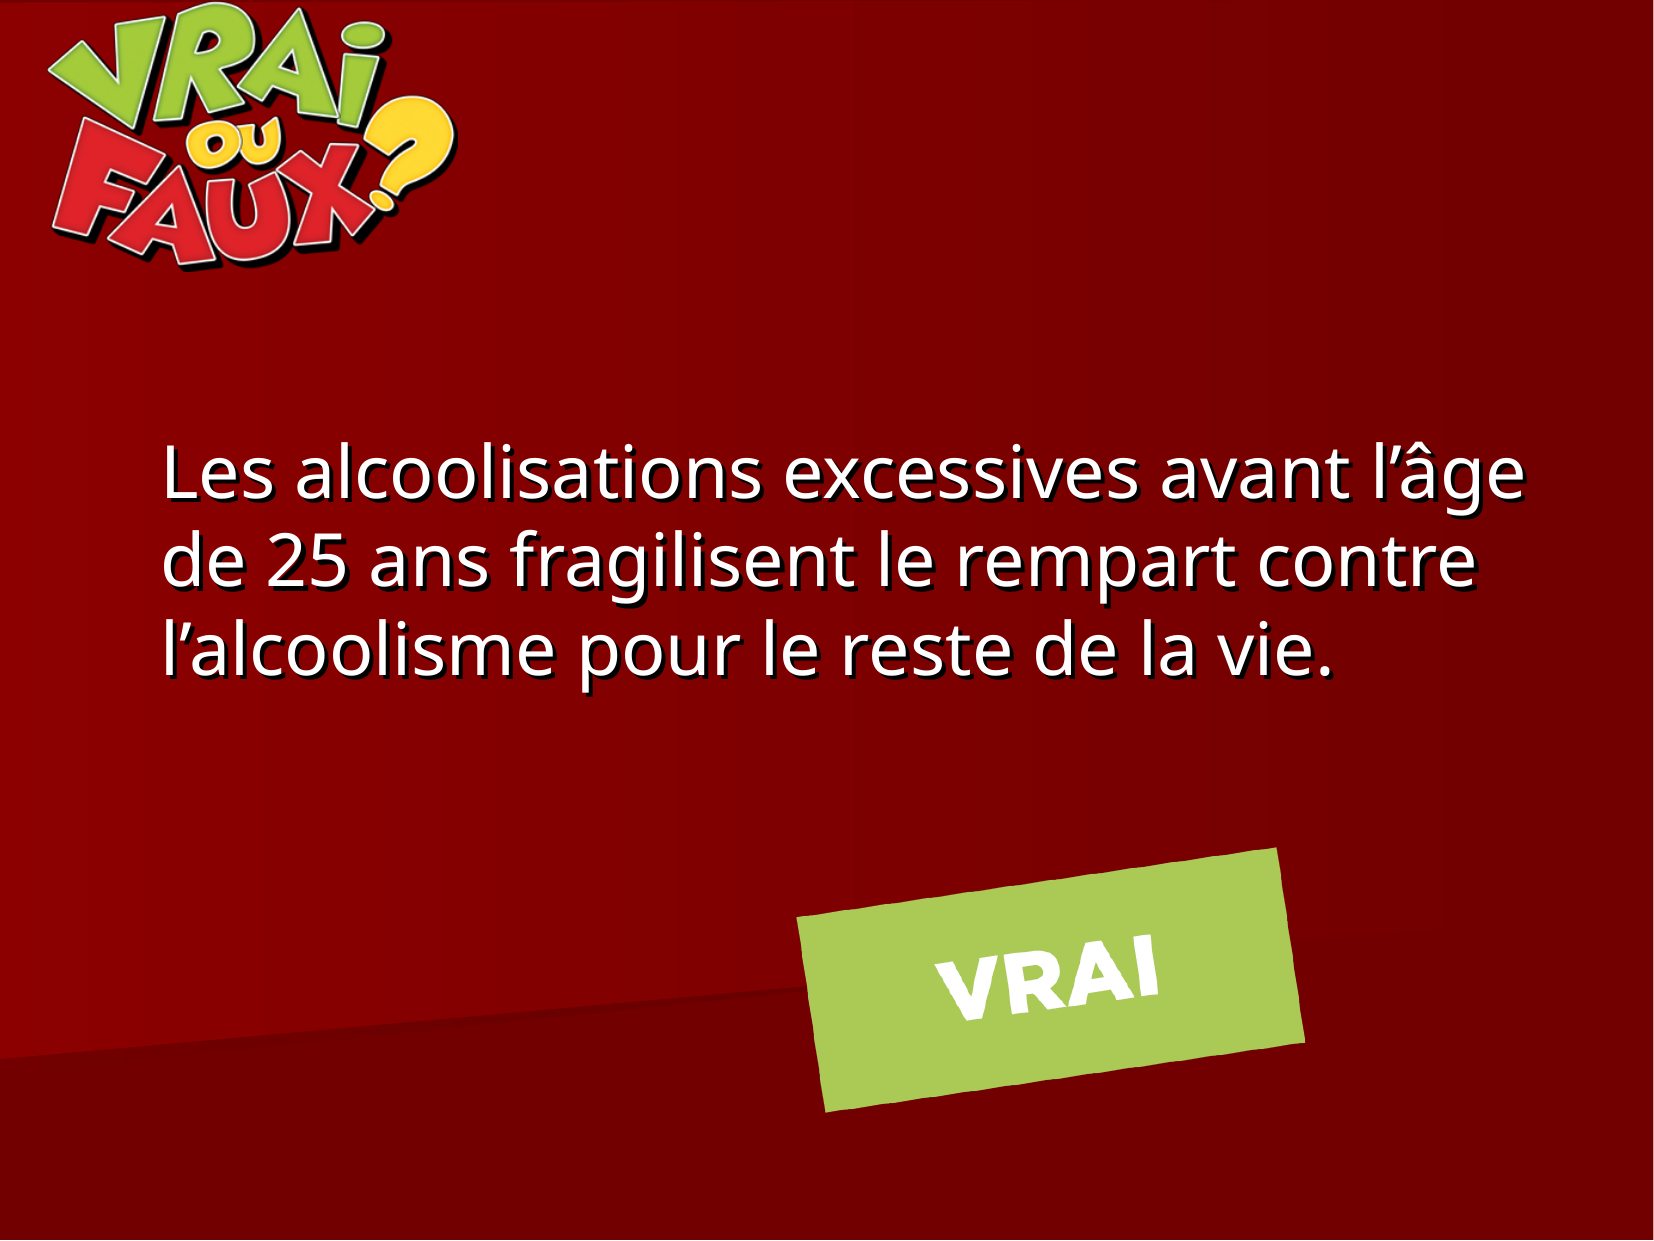

# Les alcoolisations excessives avant l’âge de 25 ans fragilisent le rempart contre l’alcoolisme pour le reste de la vie.